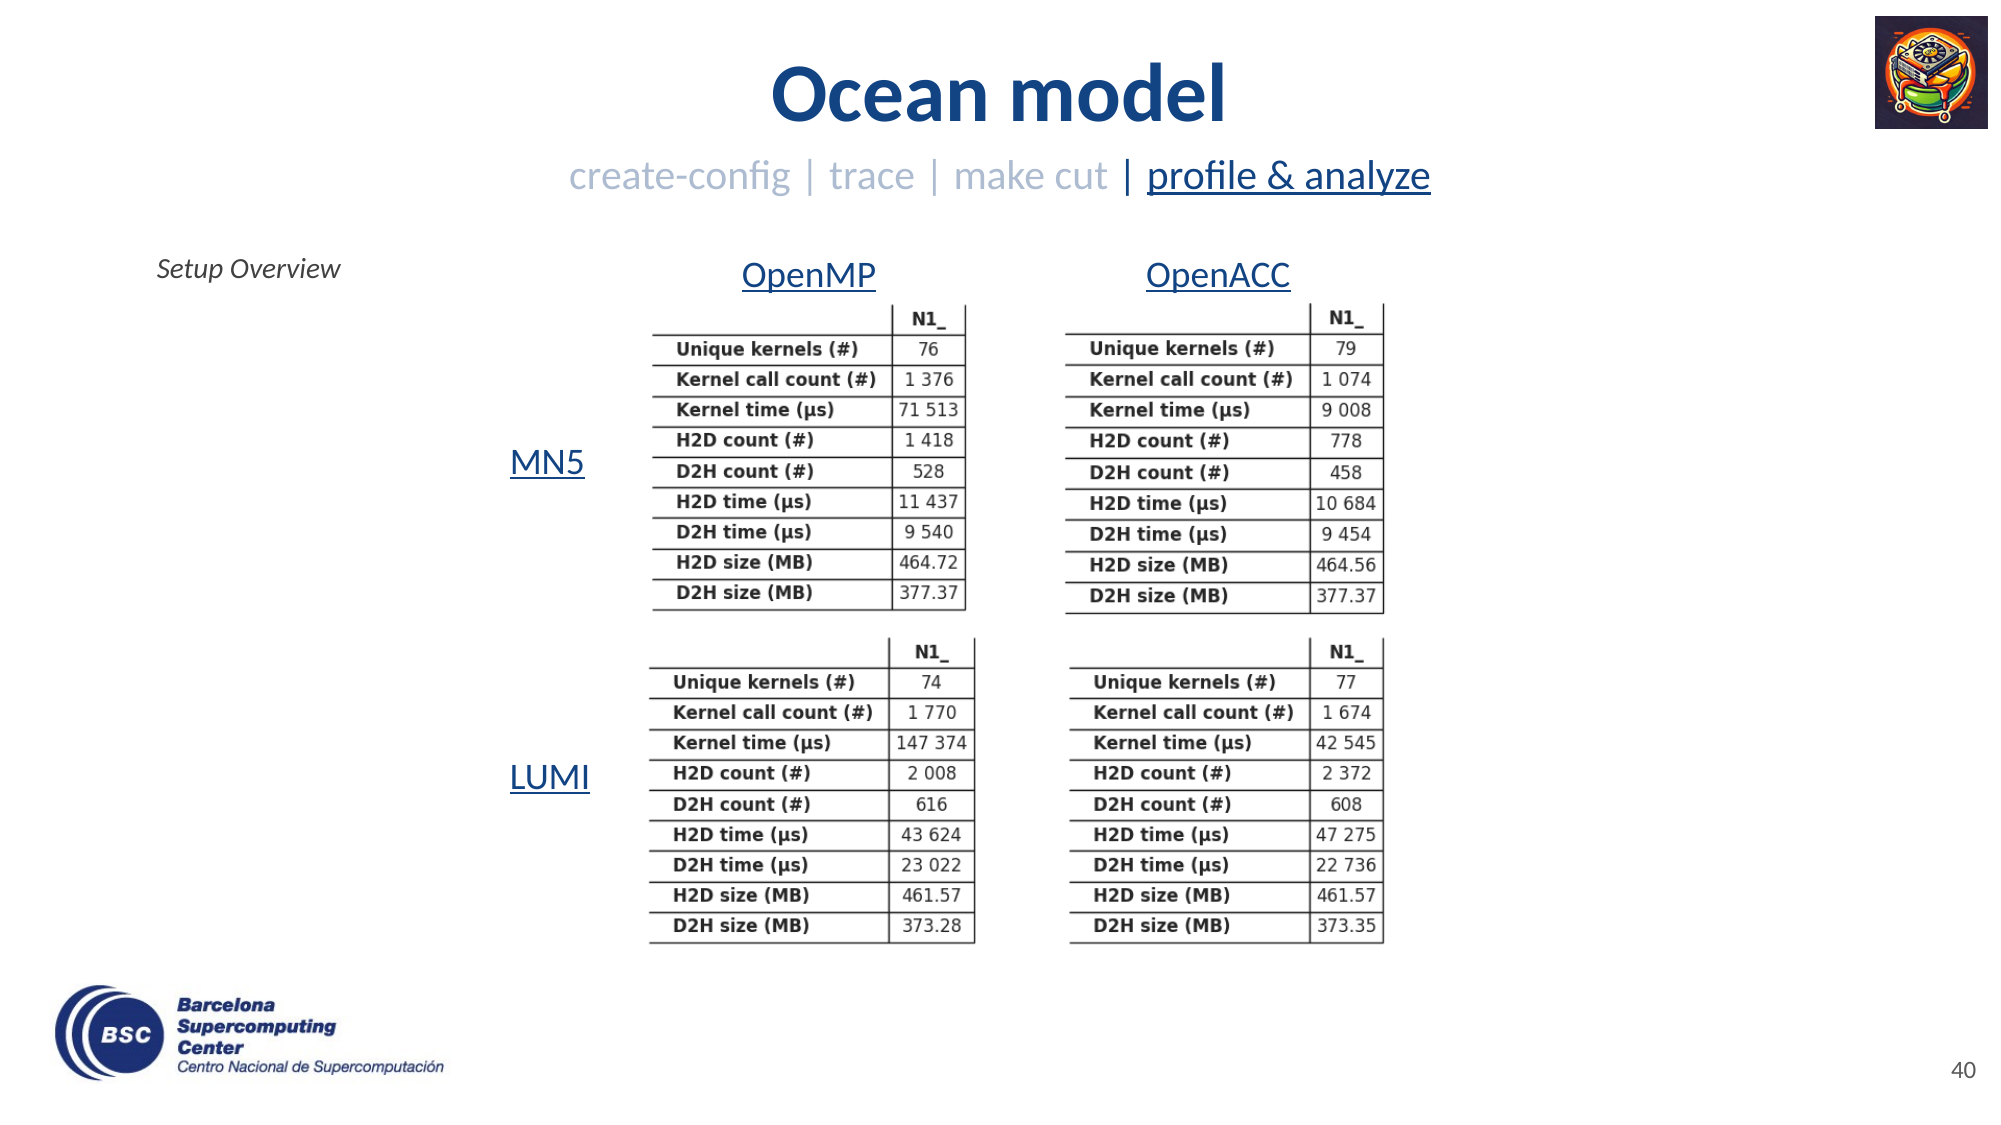

# Ocean model
create-config | trace | make cut | profile & analyze
Setup Overview
MN5
LUMI
OpenMP
OpenACC